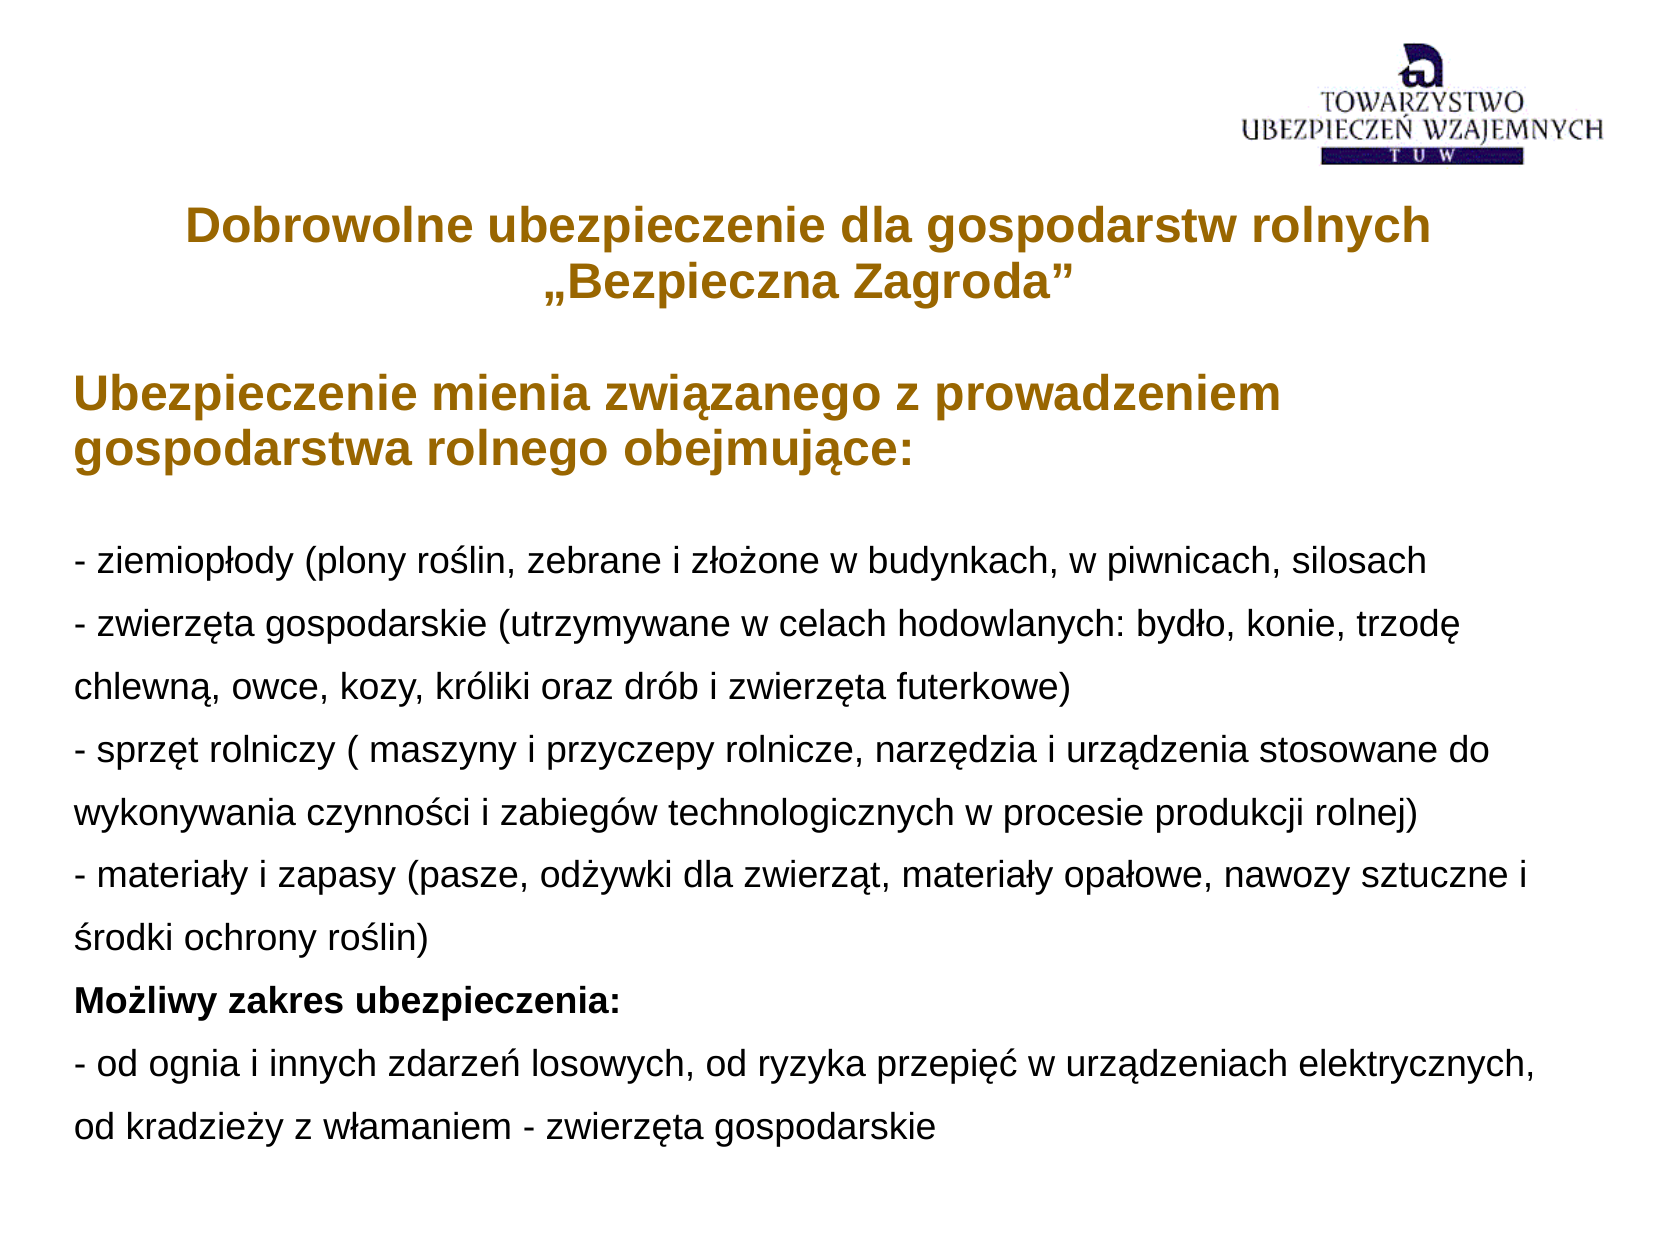

Dobrowolne ubezpieczenie dla gospodarstw rolnych „Bezpieczna Zagroda”
Ubezpieczenie mienia związanego z prowadzeniem gospodarstwa rolnego obejmujące:
- ziemiopłody (plony roślin, zebrane i złożone w budynkach, w piwnicach, silosach
- zwierzęta gospodarskie (utrzymywane w celach hodowlanych: bydło, konie, trzodę chlewną, owce, kozy, króliki oraz drób i zwierzęta futerkowe)
- sprzęt rolniczy ( maszyny i przyczepy rolnicze, narzędzia i urządzenia stosowane do wykonywania czynności i zabiegów technologicznych w procesie produkcji rolnej)
- materiały i zapasy (pasze, odżywki dla zwierząt, materiały opałowe, nawozy sztuczne i środki ochrony roślin)
Możliwy zakres ubezpieczenia:
- od ognia i innych zdarzeń losowych, od ryzyka przepięć w urządzeniach elektrycznych,
od kradzieży z włamaniem - zwierzęta gospodarskie